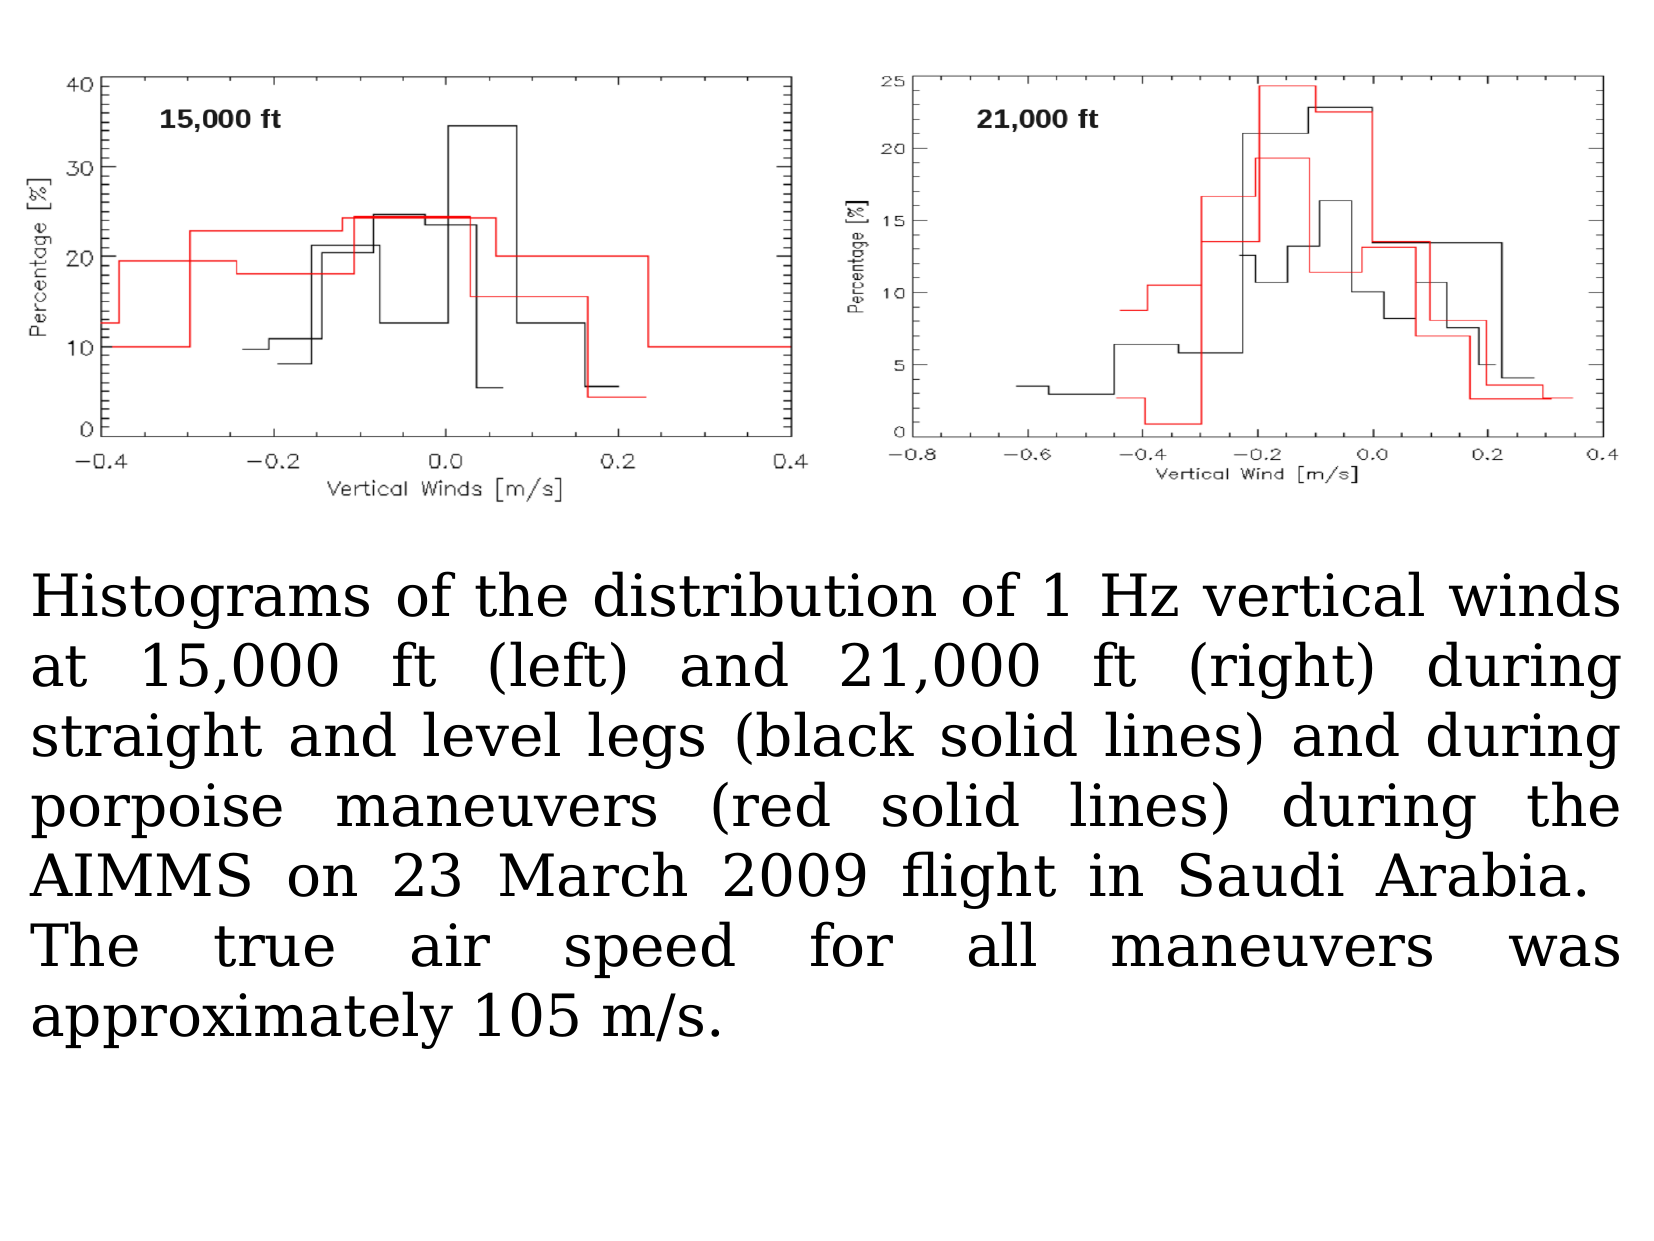

Histograms of the distribution of 1 Hz vertical winds at 15,000 ft (left) and 21,000 ft (right) during straight and level legs (black solid lines) and during porpoise maneuvers (red solid lines) during the AIMMS on 23 March 2009 flight in Saudi Arabia. The true air speed for all maneuvers was approximately 105 m/s.